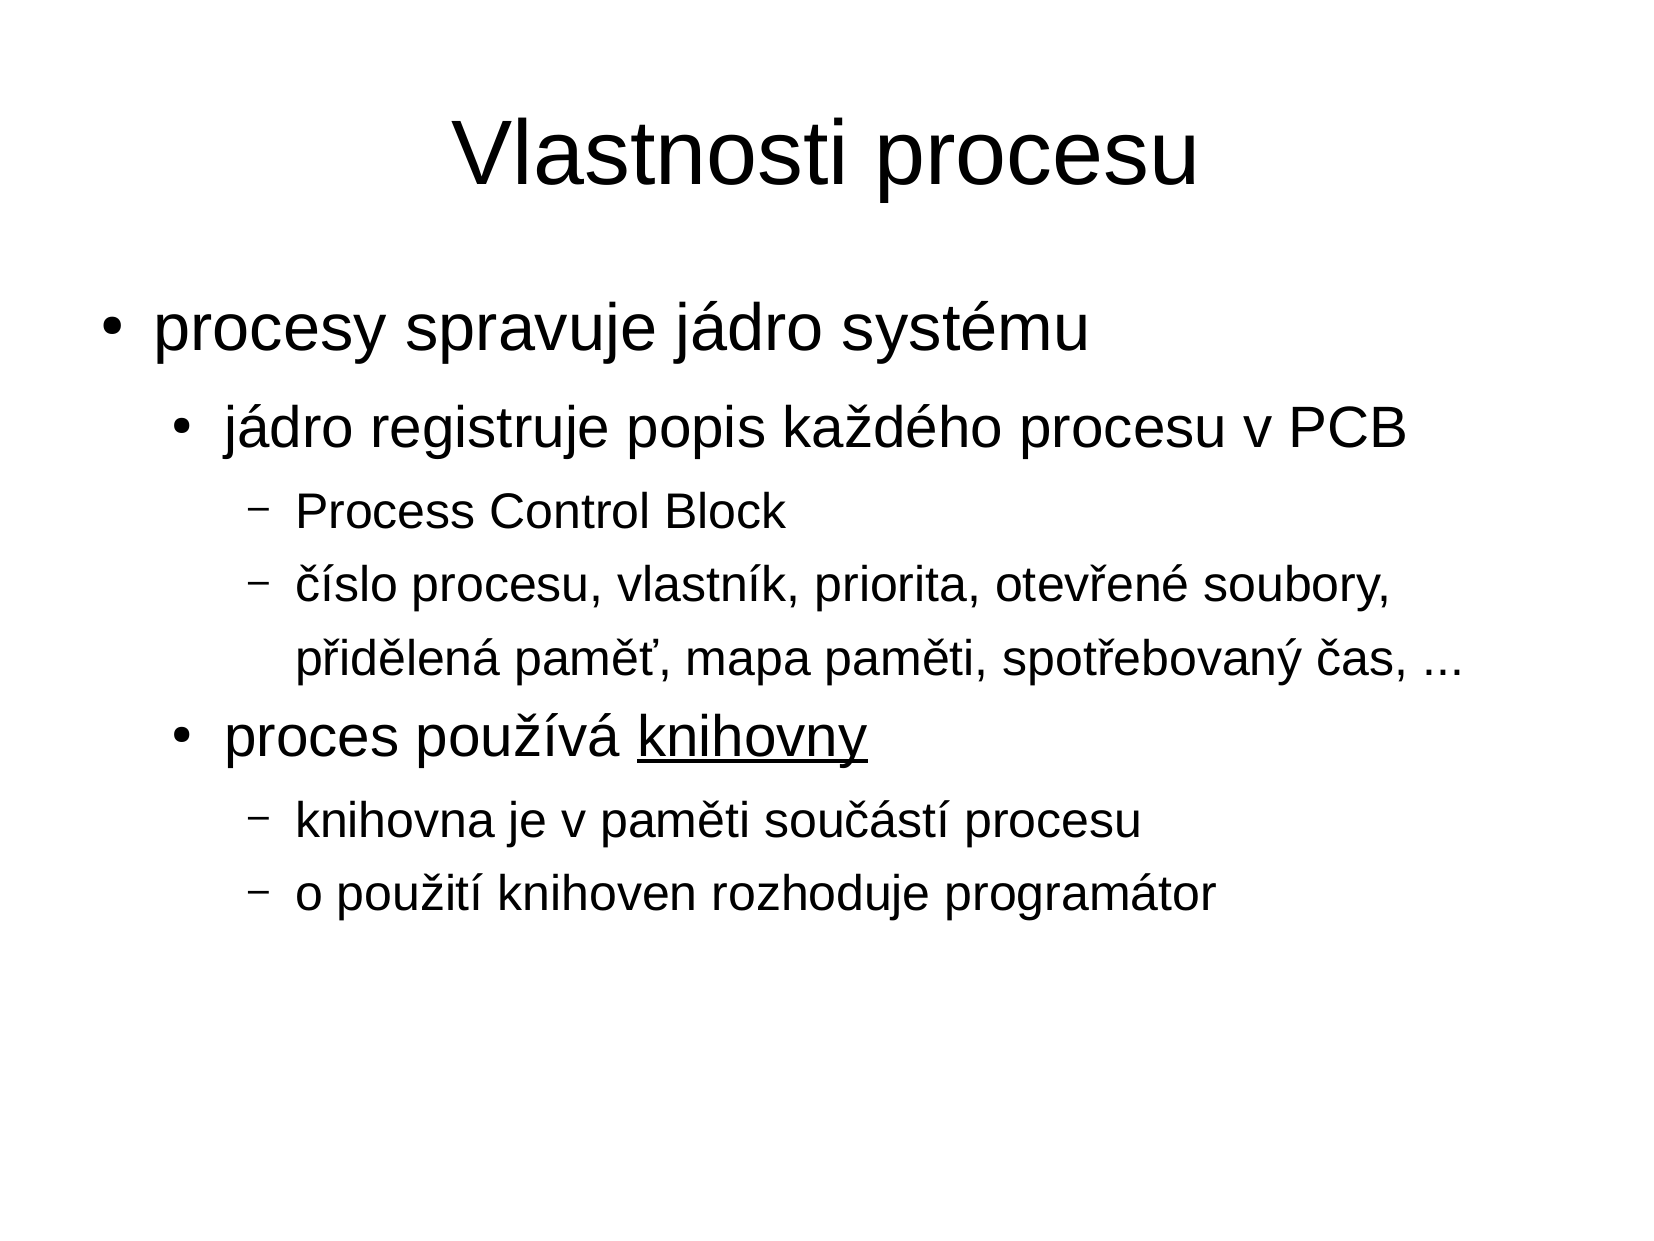

# Vlastnosti procesu
procesy spravuje jádro systému
jádro registruje popis každého procesu v PCB
Process Control Block
číslo procesu, vlastník, priorita, otevřené soubory,
přidělená paměť, mapa paměti, spotřebovaný čas, ...
proces používá knihovny
knihovna je v paměti součástí procesu
o použití knihoven rozhoduje programátor